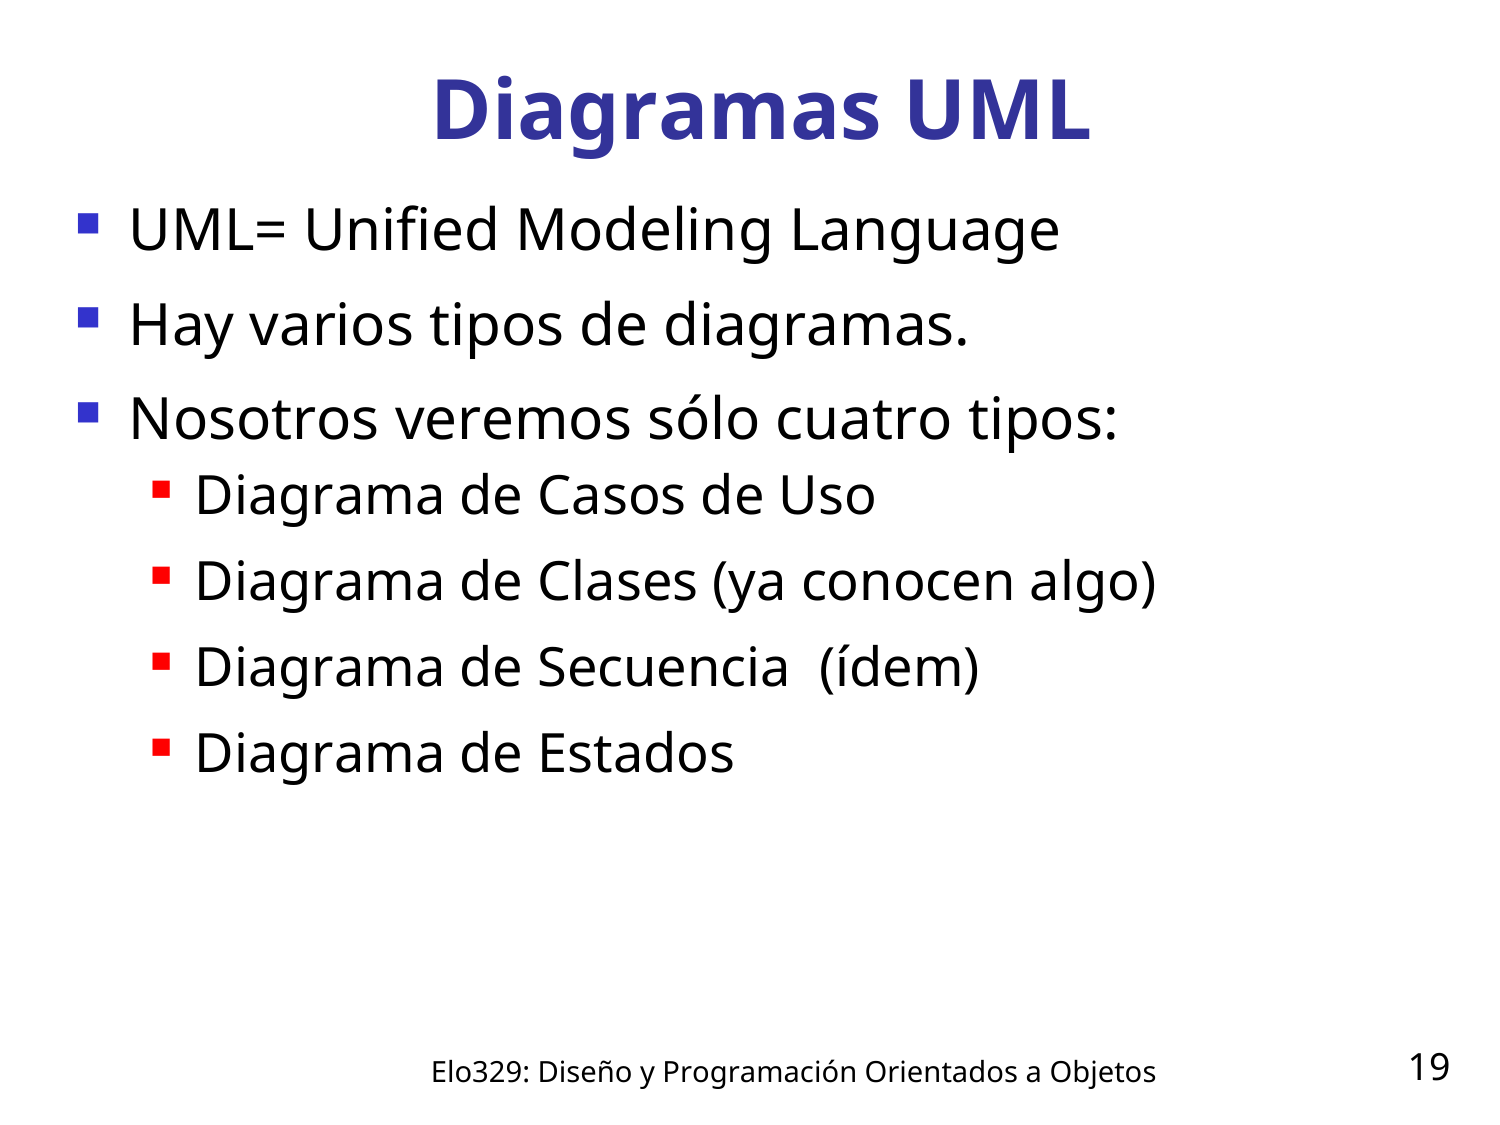

# Diagramas UML
UML= Unified Modeling Language
Hay varios tipos de diagramas.
Nosotros veremos sólo cuatro tipos:
Diagrama de Casos de Uso
Diagrama de Clases (ya conocen algo)
Diagrama de Secuencia (ídem)
Diagrama de Estados
19